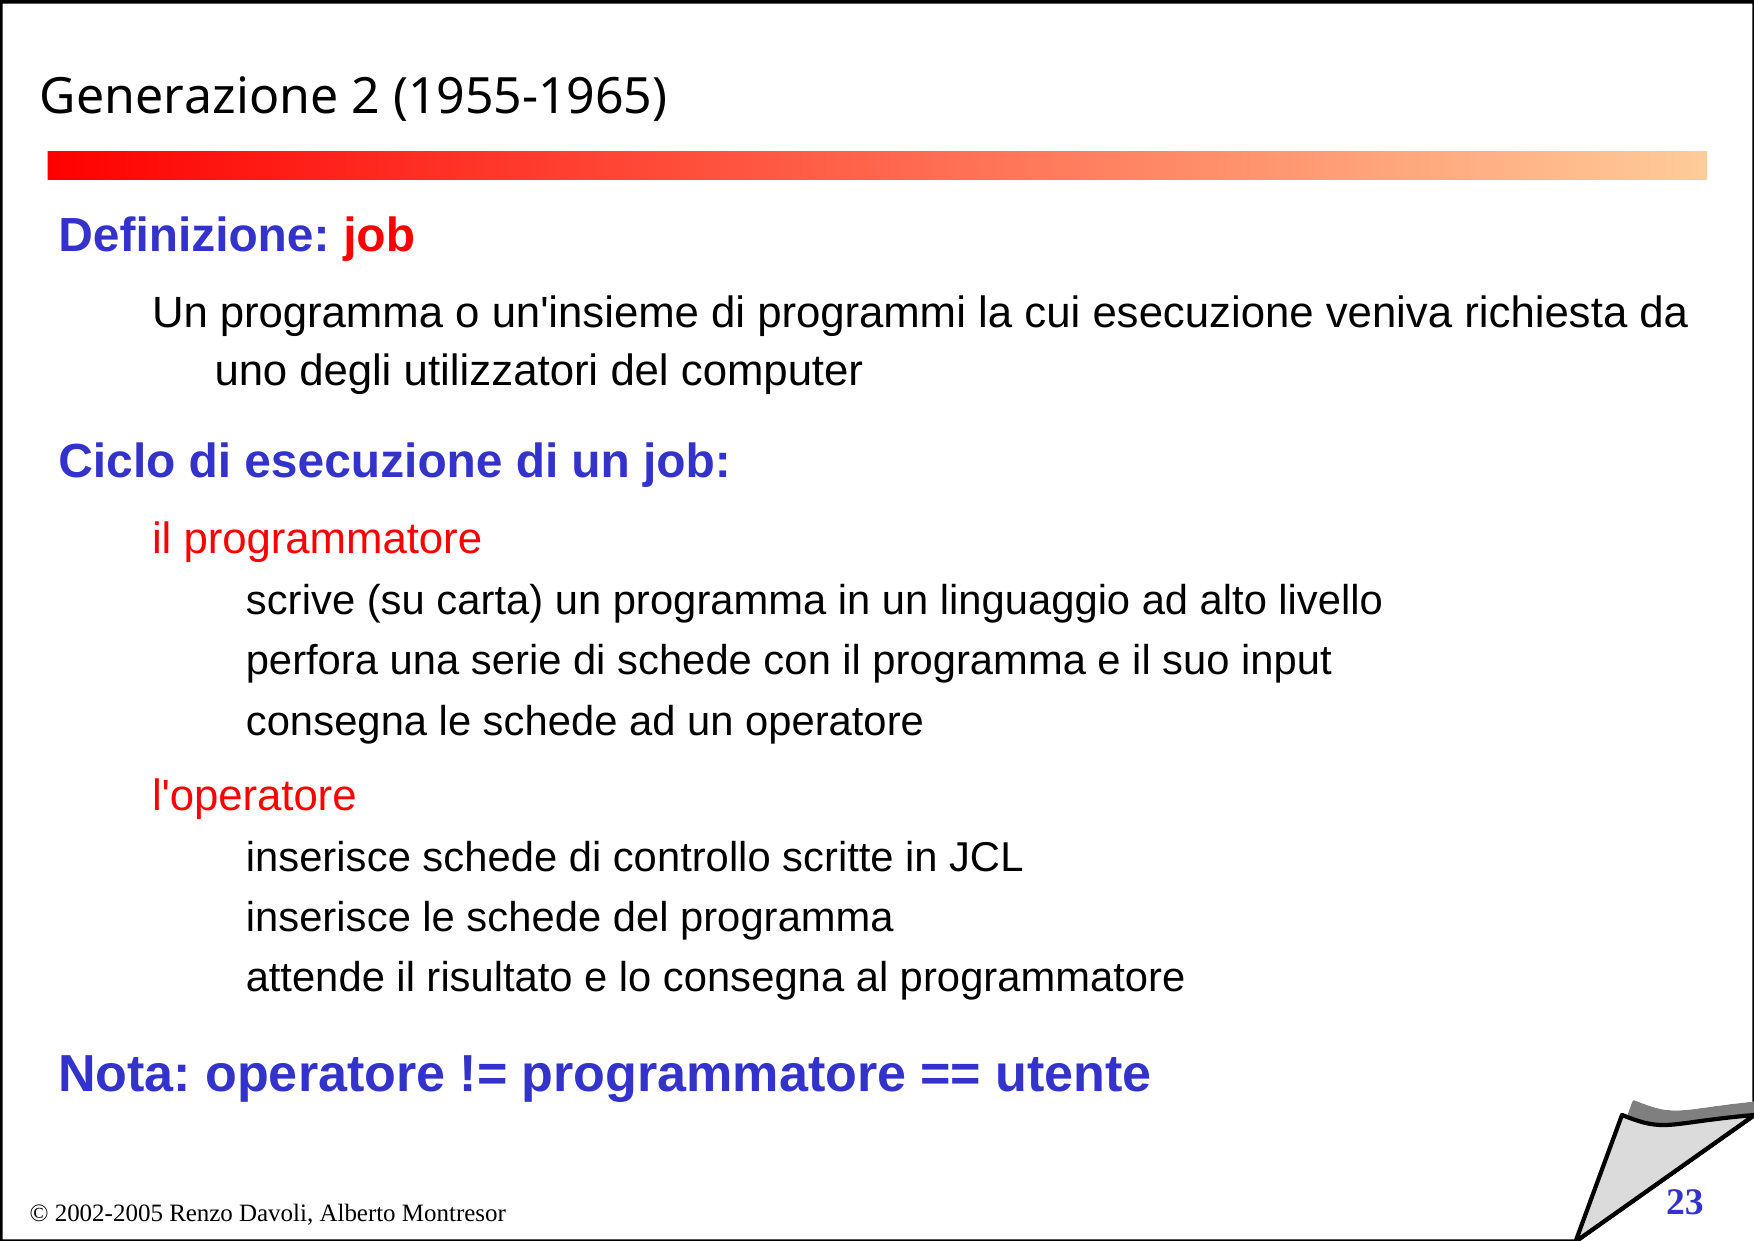

# Generazione 2 (1955-1965)
Definizione: job
Un programma o un'insieme di programmi la cui esecuzione veniva richiesta da uno degli utilizzatori del computer
Ciclo di esecuzione di un job:
il programmatore
scrive (su carta) un programma in un linguaggio ad alto livello
perfora una serie di schede con il programma e il suo input
consegna le schede ad un operatore
l'operatore
inserisce schede di controllo scritte in JCL
inserisce le schede del programma
attende il risultato e lo consegna al programmatore
Nota: operatore != programmatore == utente